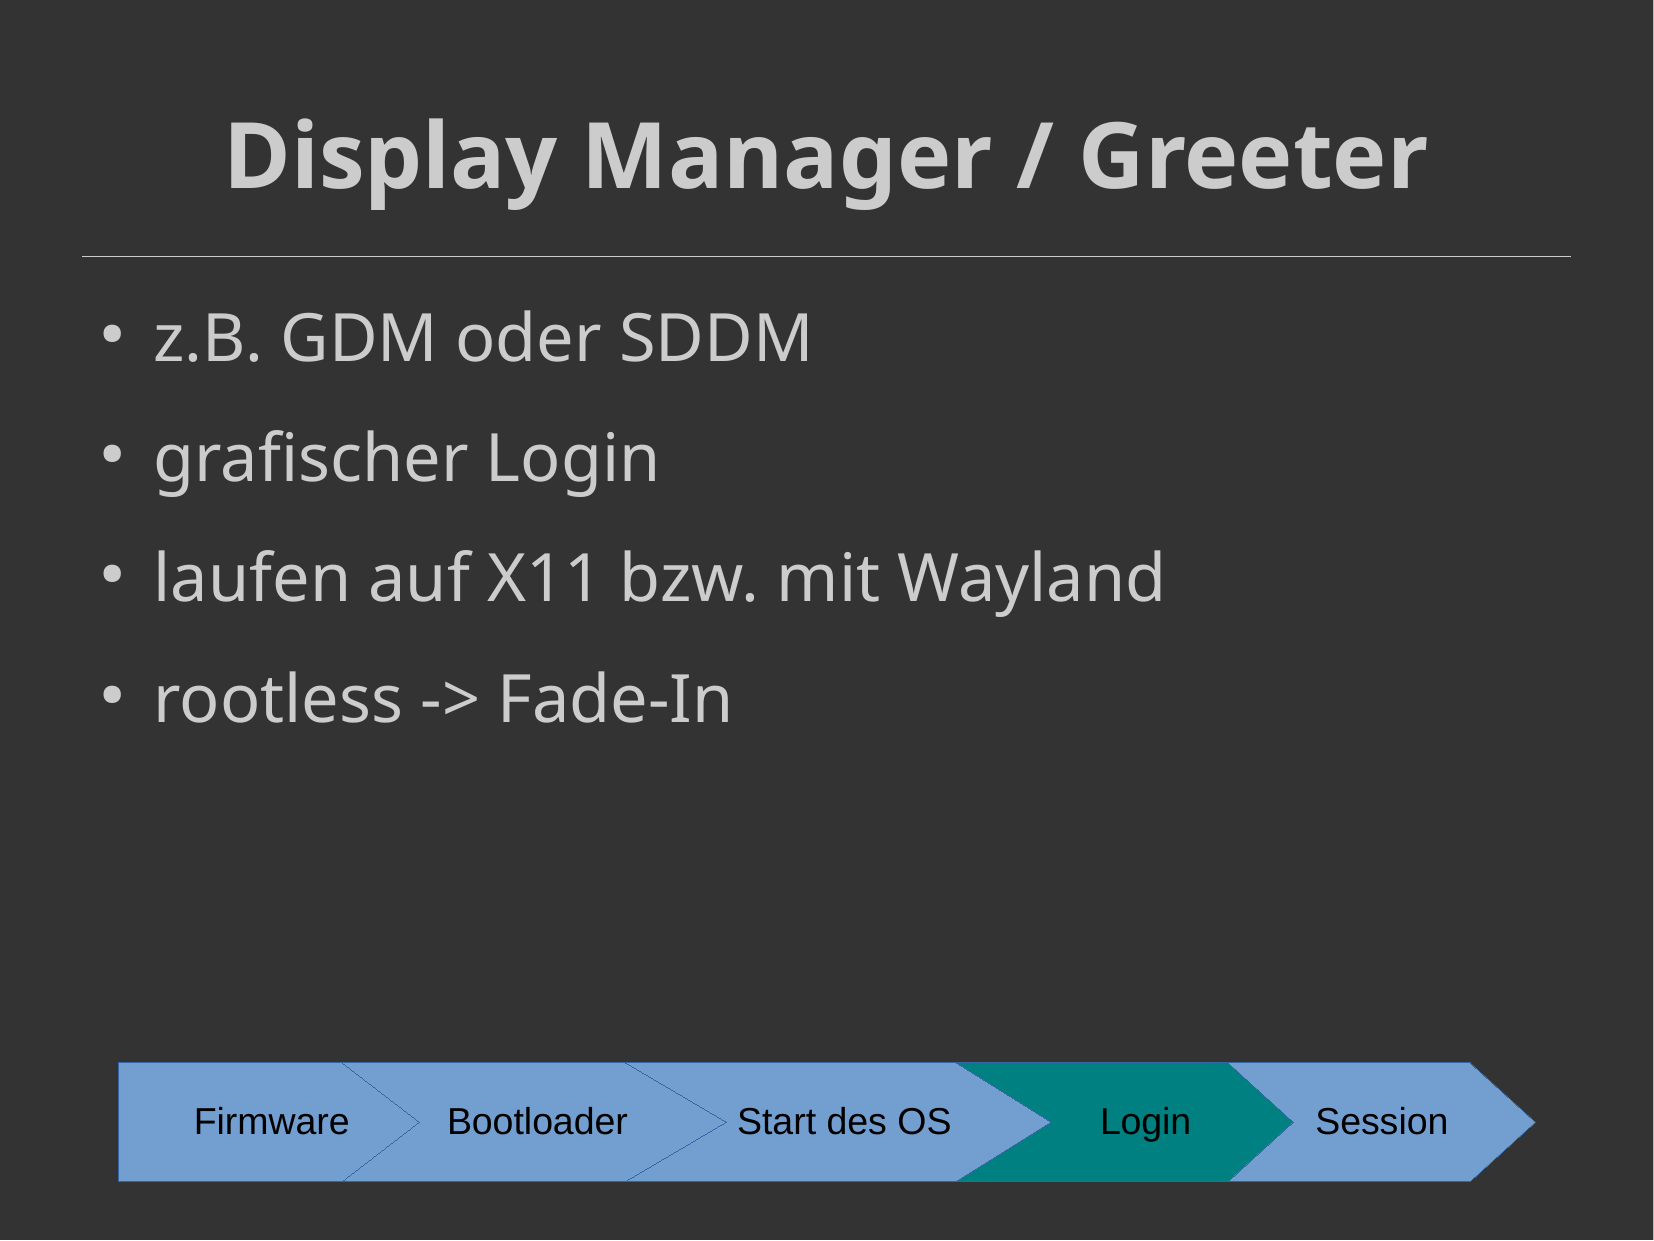

# Display Manager / Greeter
z.B. GDM oder SDDM
grafischer Login
laufen auf X11 bzw. mit Wayland
rootless -> Fade-In
Firmware
Bootloader
Start des OS
Login
Session